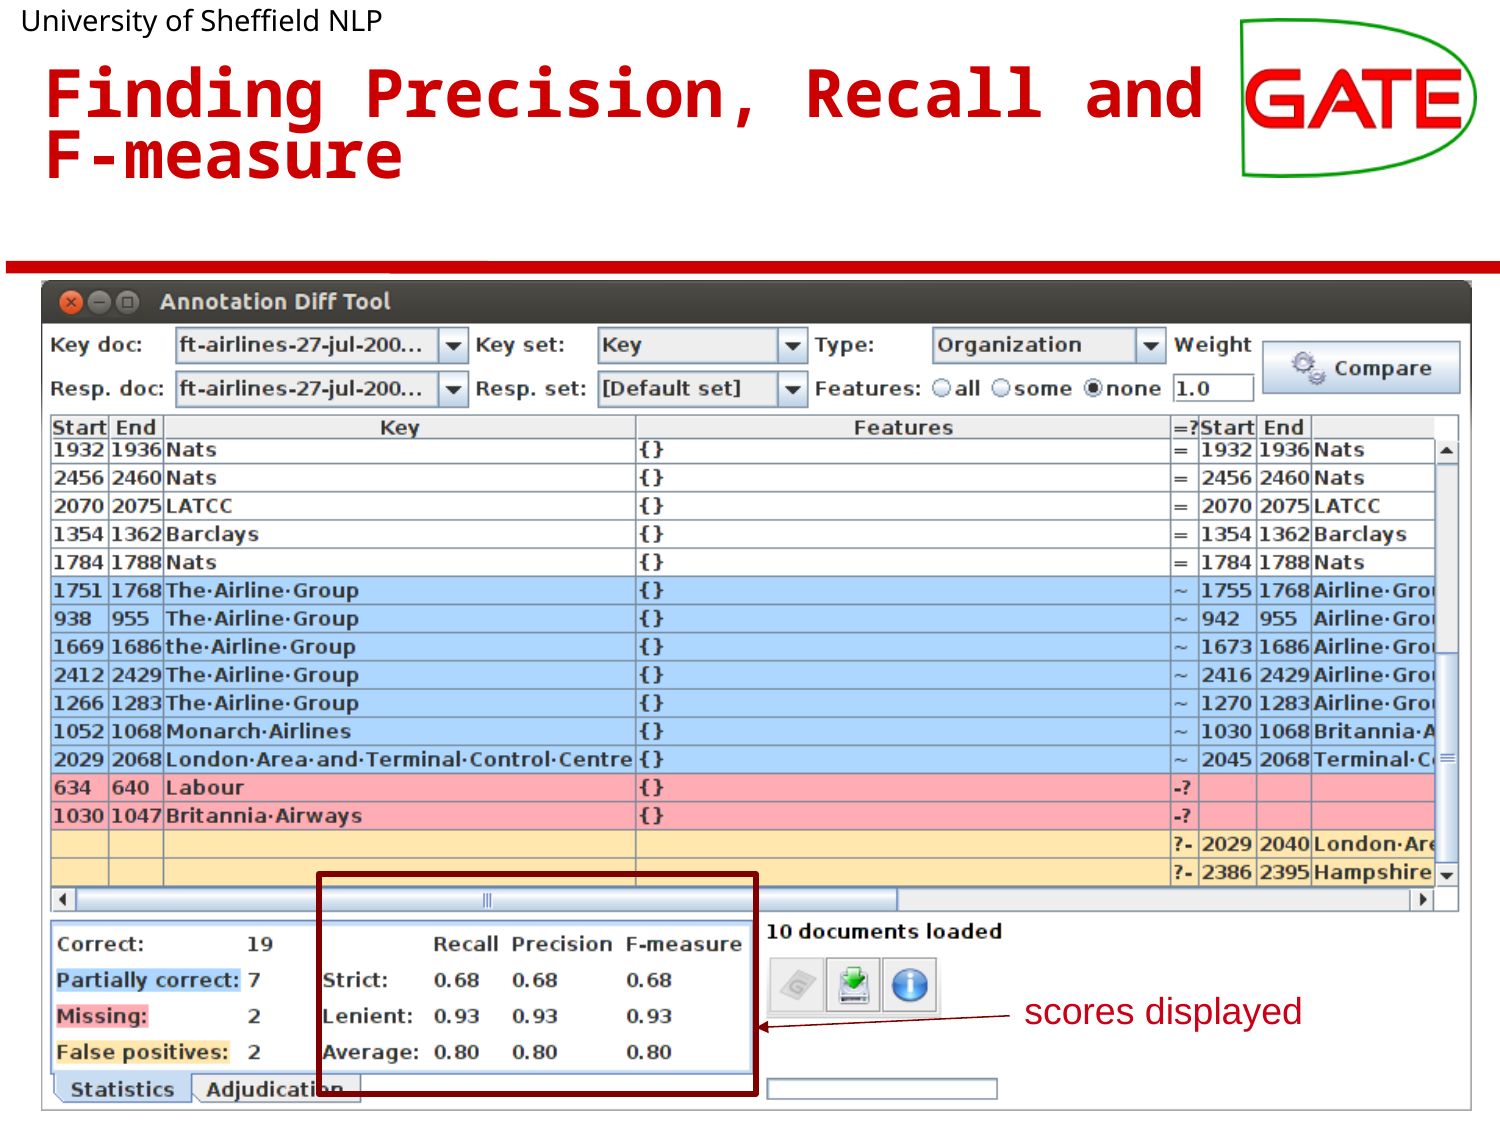

Finding Precision, Recall and
F-measure
scores displayed